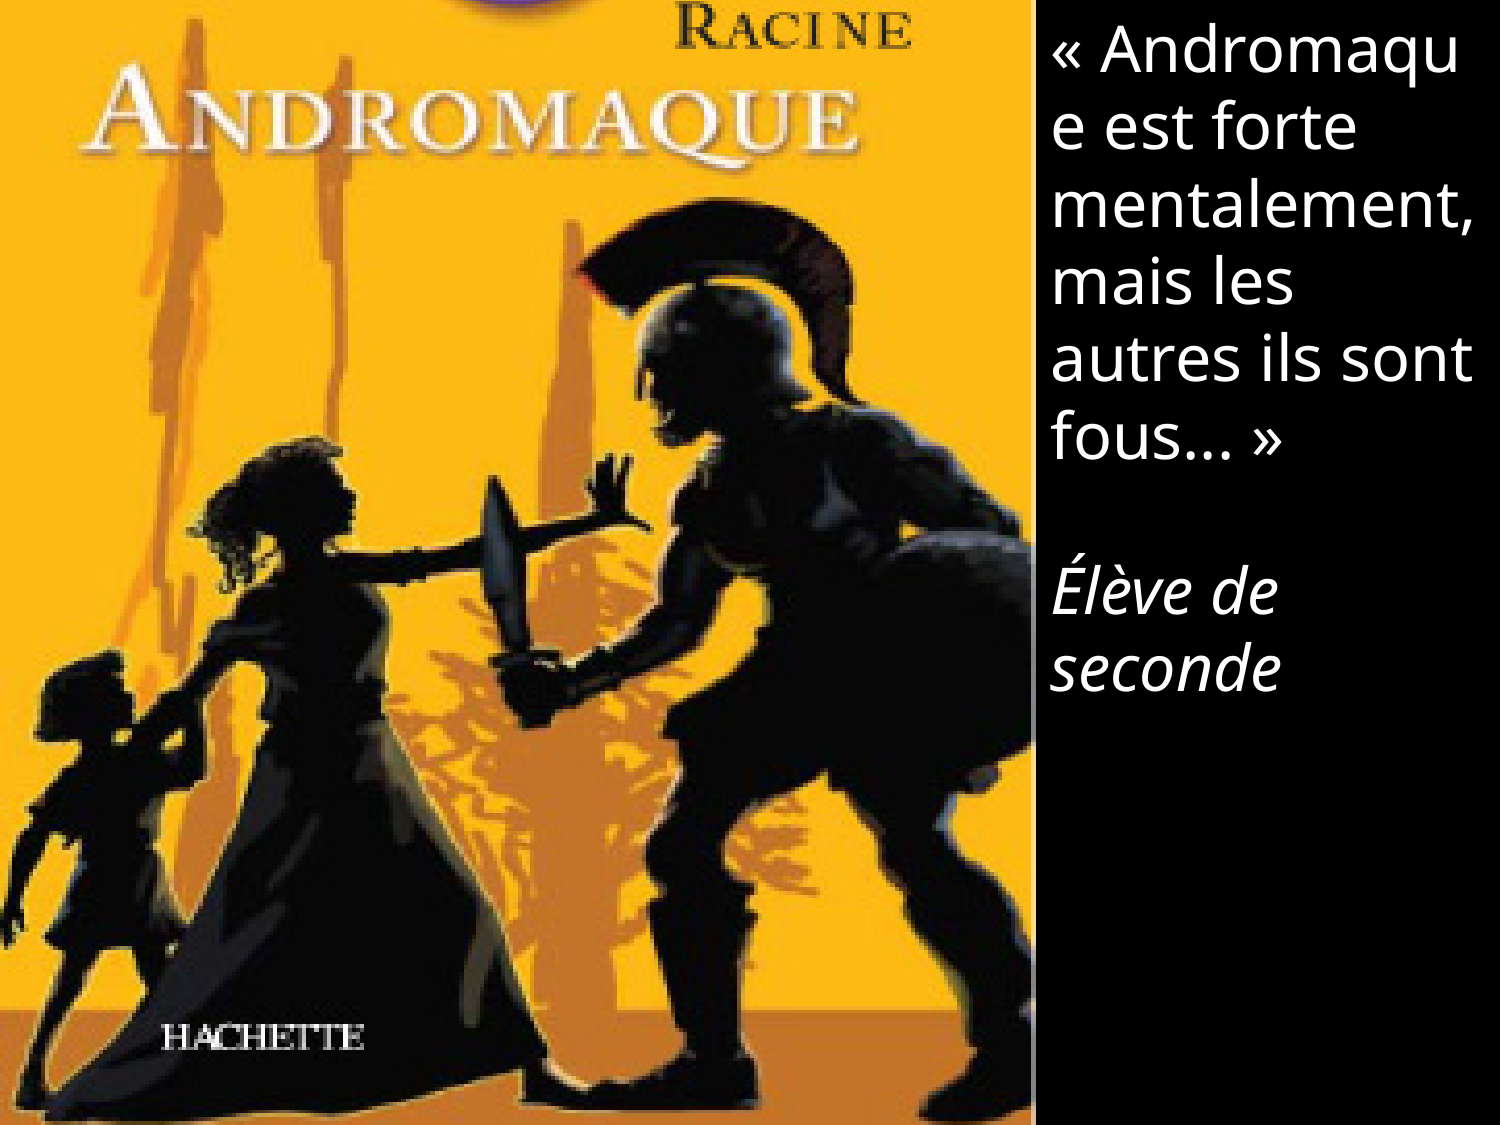

« Andromaque est forte mentalement, mais les autres ils sont fous... »
Élève de seconde